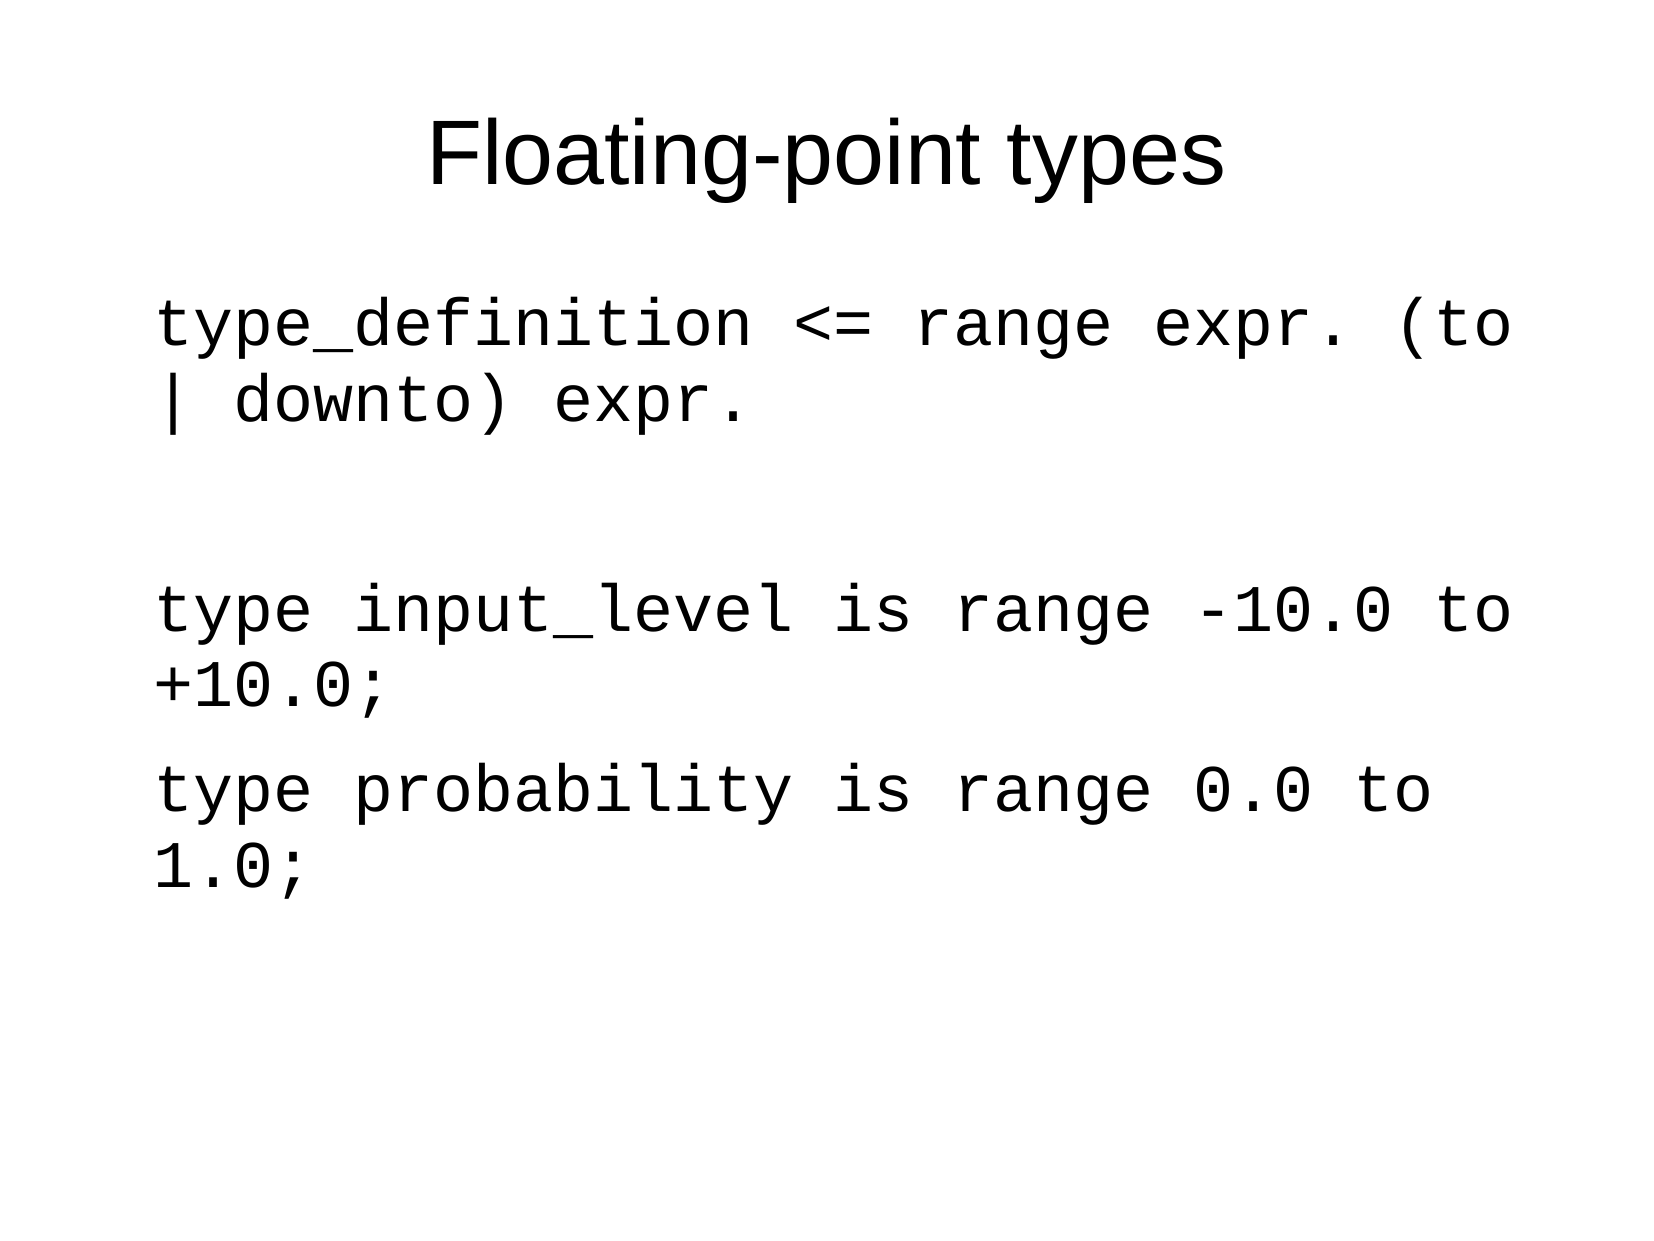

# Floating-point types
type_definition <= range expr. (to | downto) expr.
type input_level is range -10.0 to +10.0;
type probability is range 0.0 to 1.0;